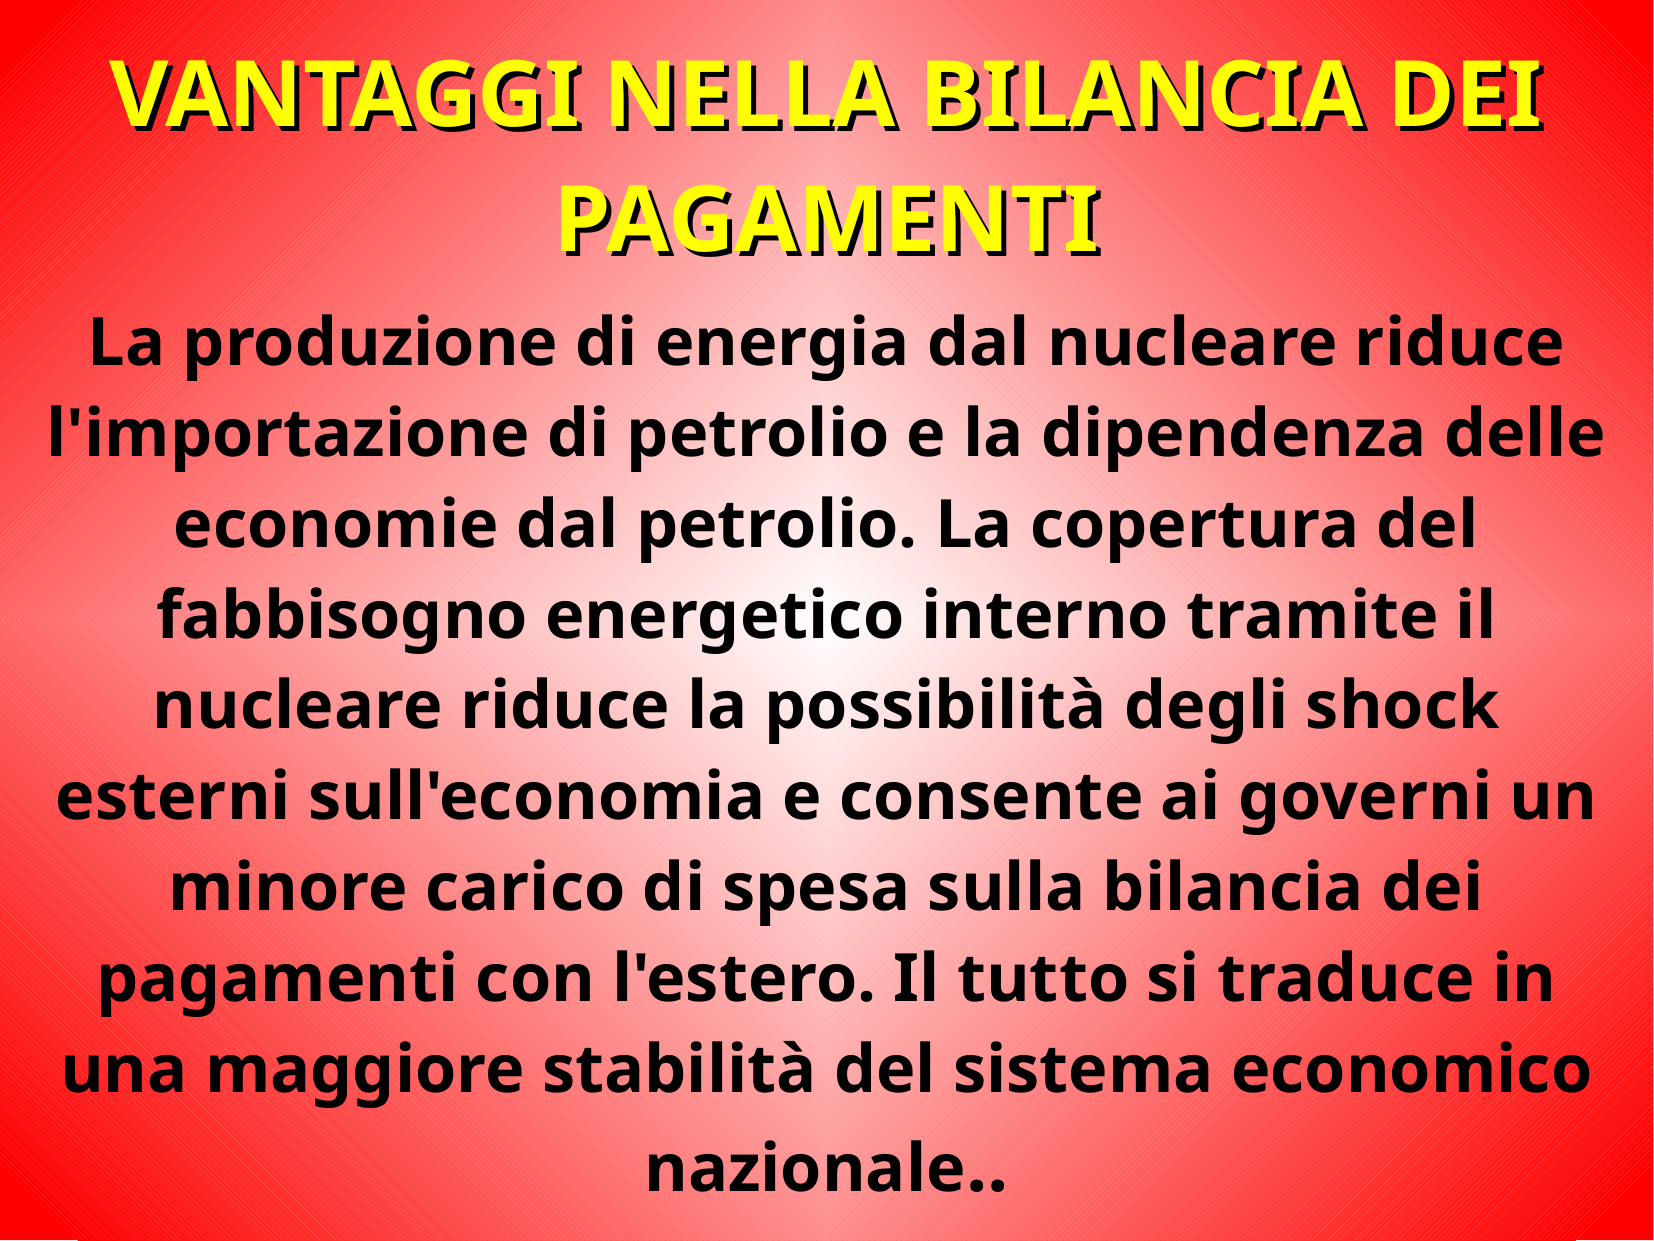

# VANTAGGI NELLA BILANCIA DEI PAGAMENTI
La produzione di energia dal nucleare riduce l'importazione di petrolio e la dipendenza delle economie dal petrolio. La copertura del fabbisogno energetico interno tramite il nucleare riduce la possibilità degli shock esterni sull'economia e consente ai governi un minore carico di spesa sulla bilancia dei pagamenti con l'estero. Il tutto si traduce in una maggiore stabilità del sistema economico nazionale..